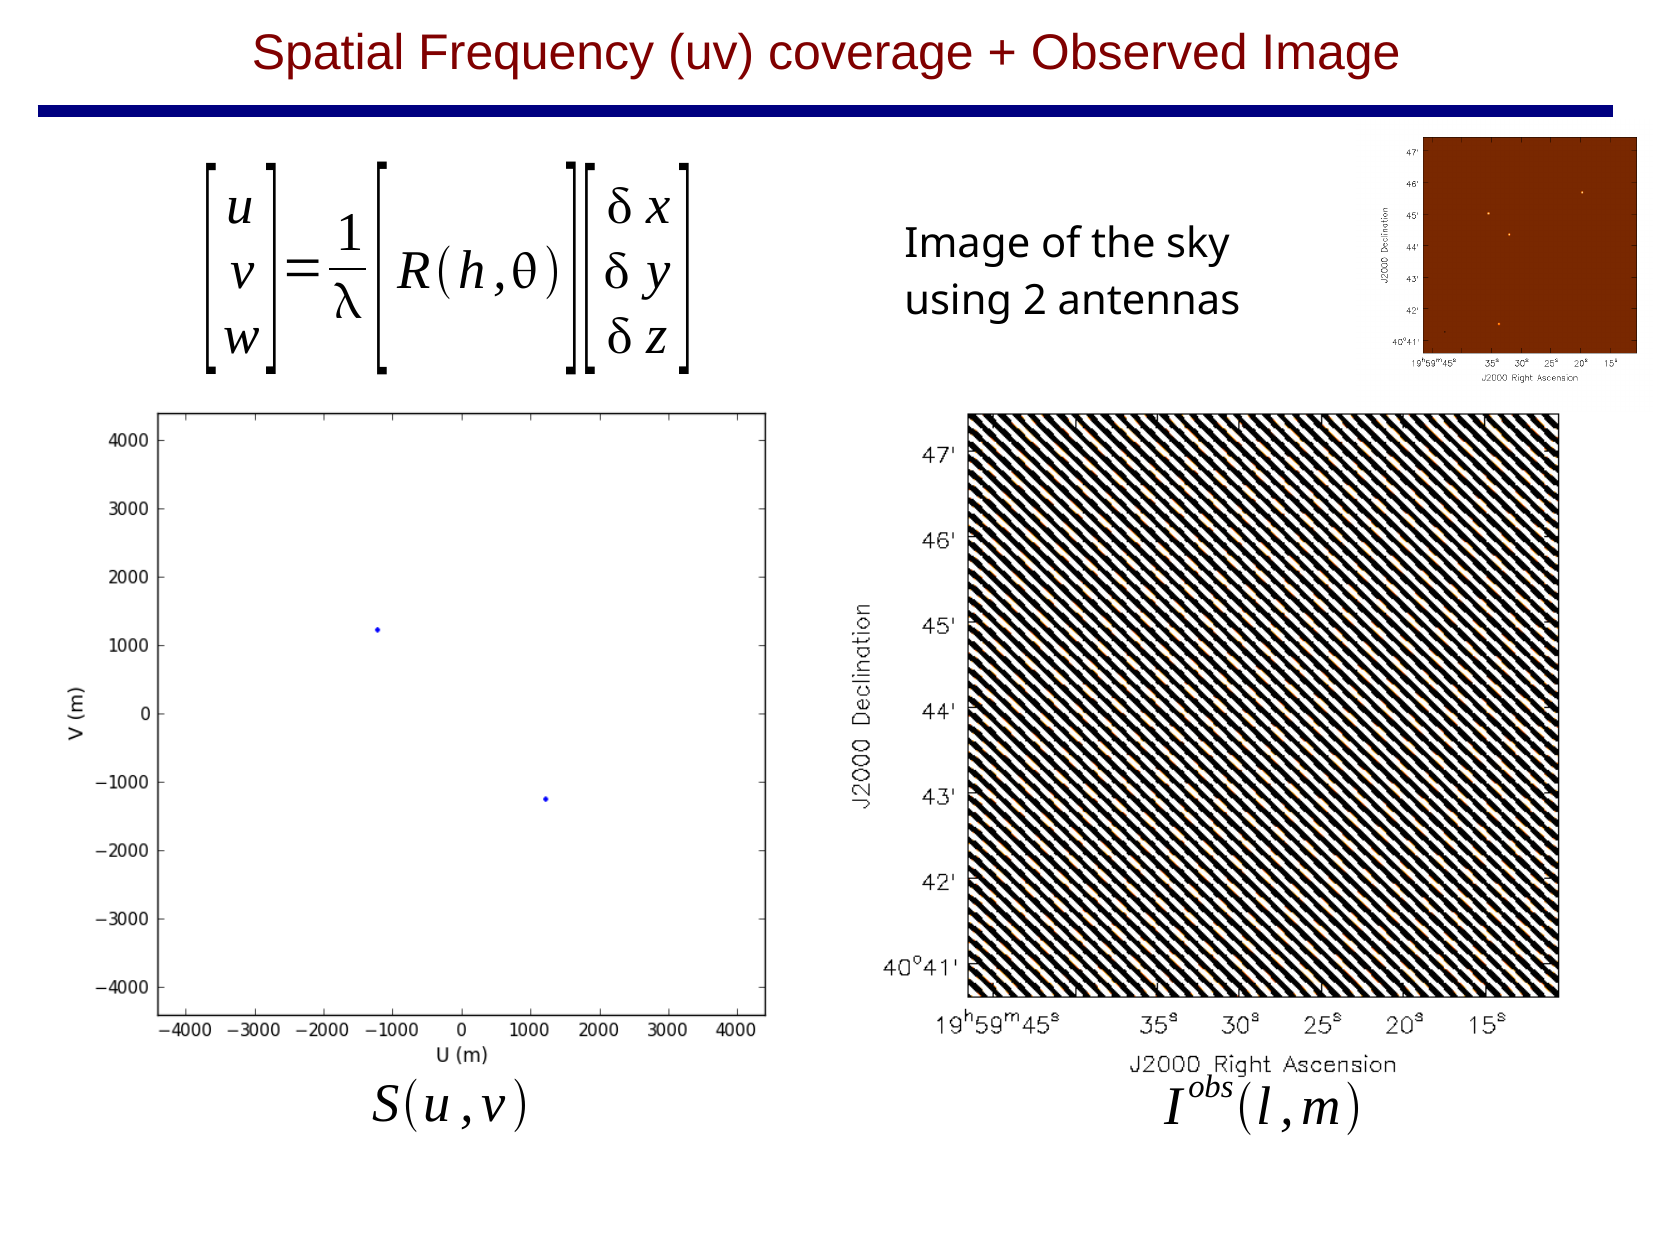

# Spatial Frequency (uv) coverage + Observed Image
Image of the sky
using 2 antennas